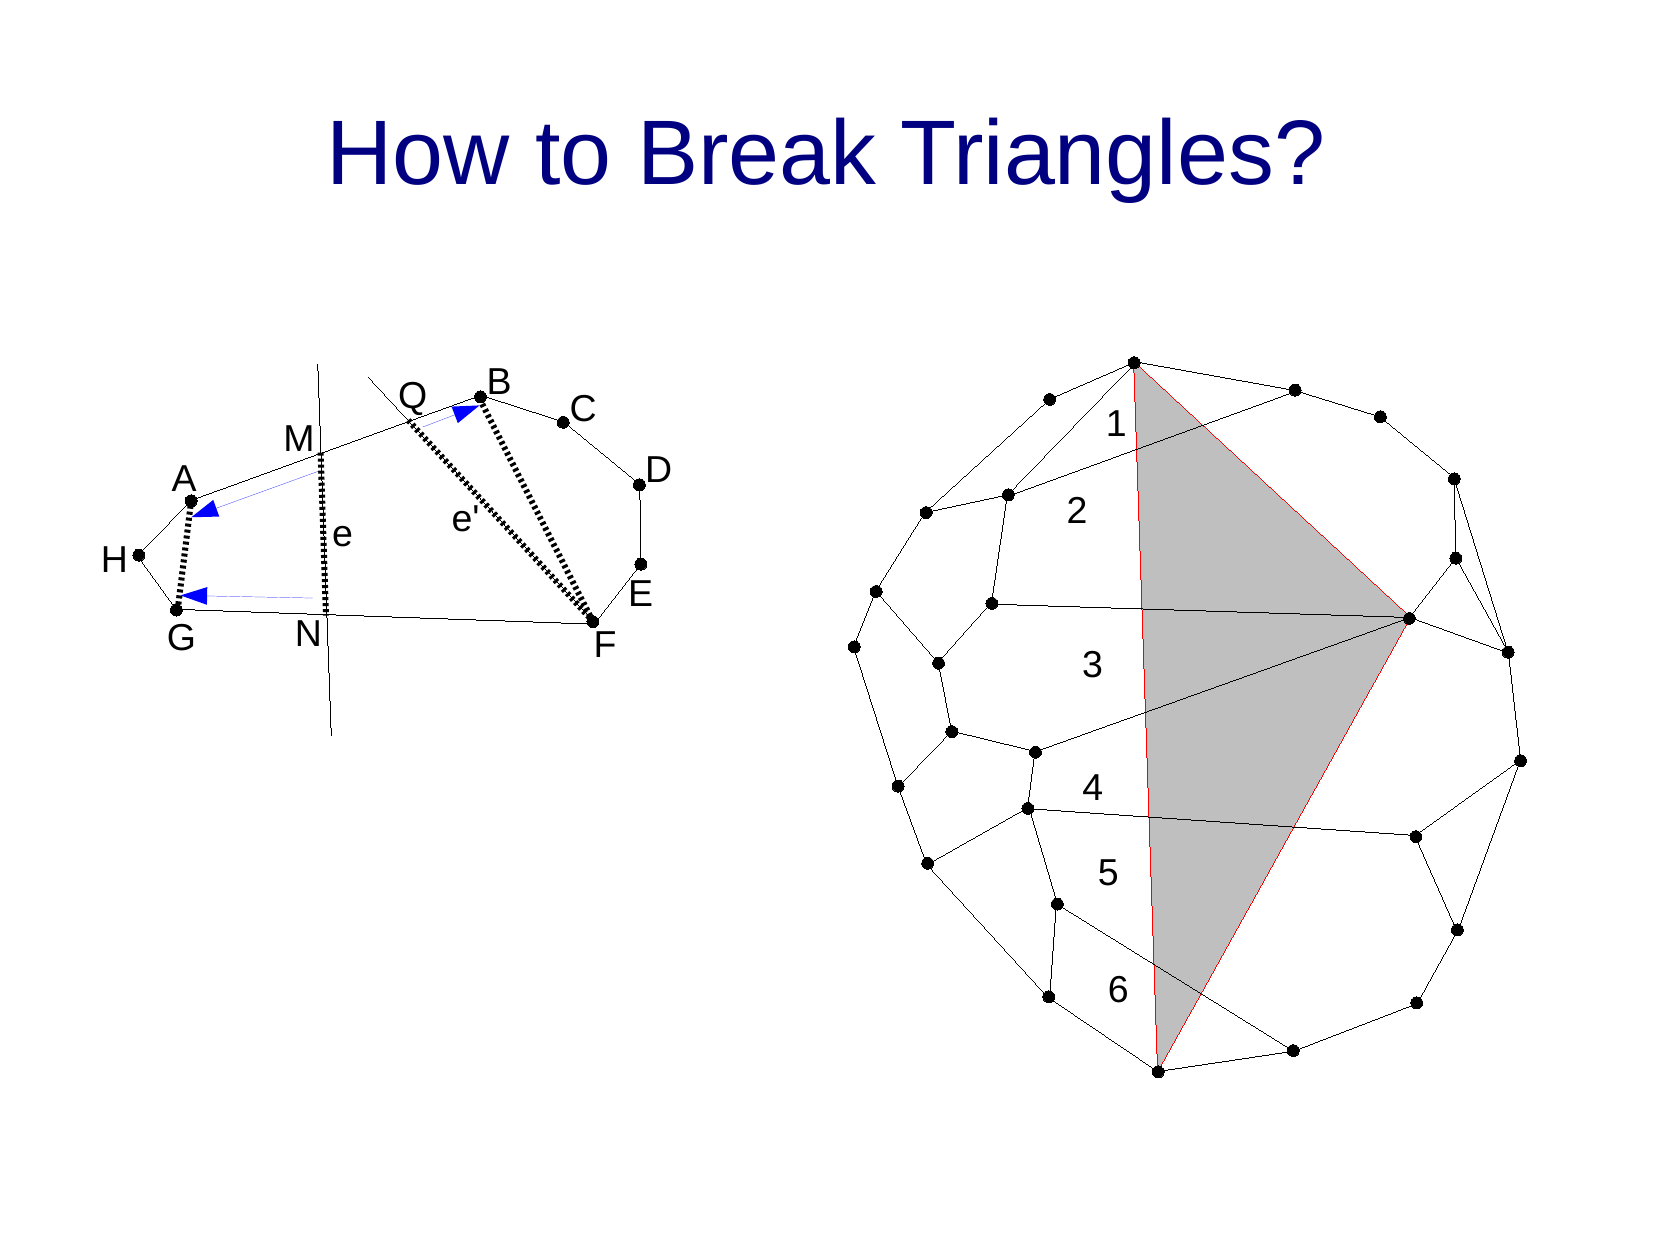

# How to Break Triangles?
B
Q
C
1
M
D
A
2
e'
e
H
E
C
N
G
F
D
3
A
E
4
G
5
6
B
C
D
A
E
G